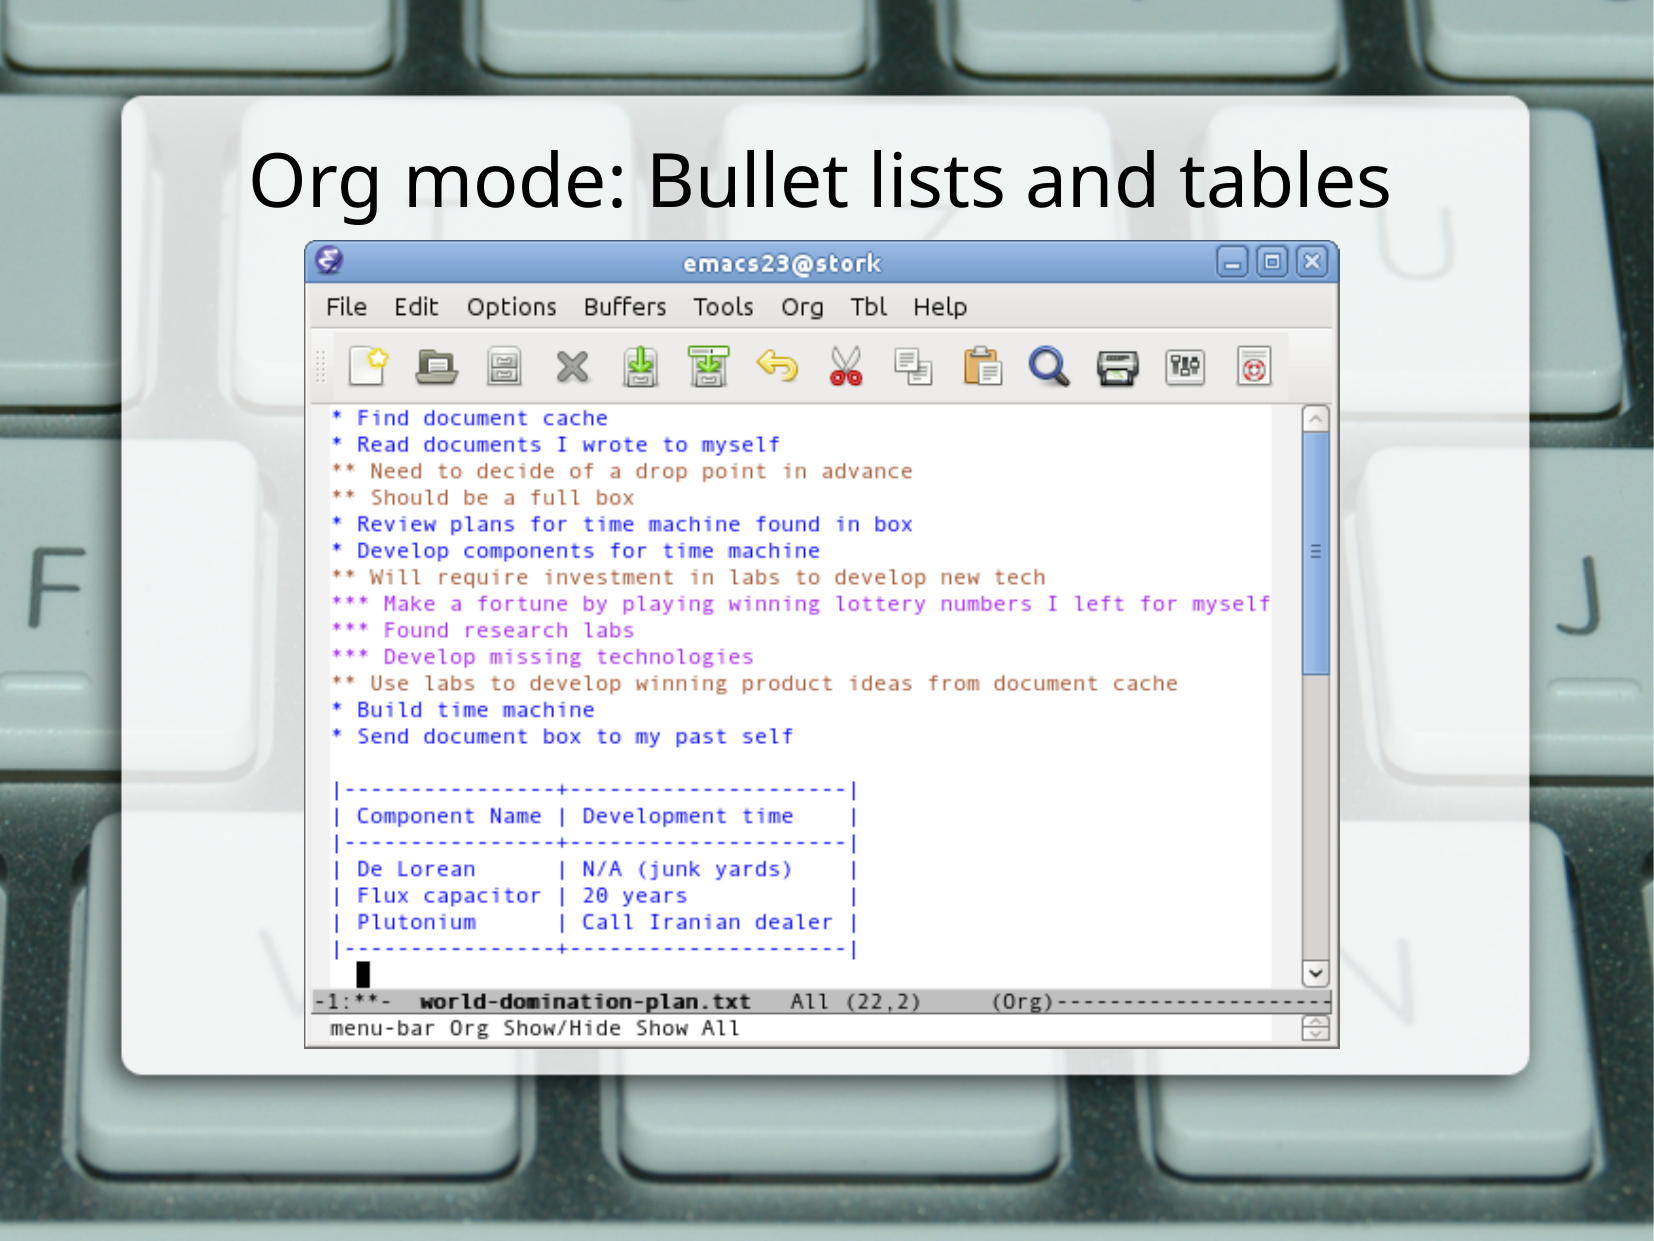

# Org mode: Bullet lists and tables